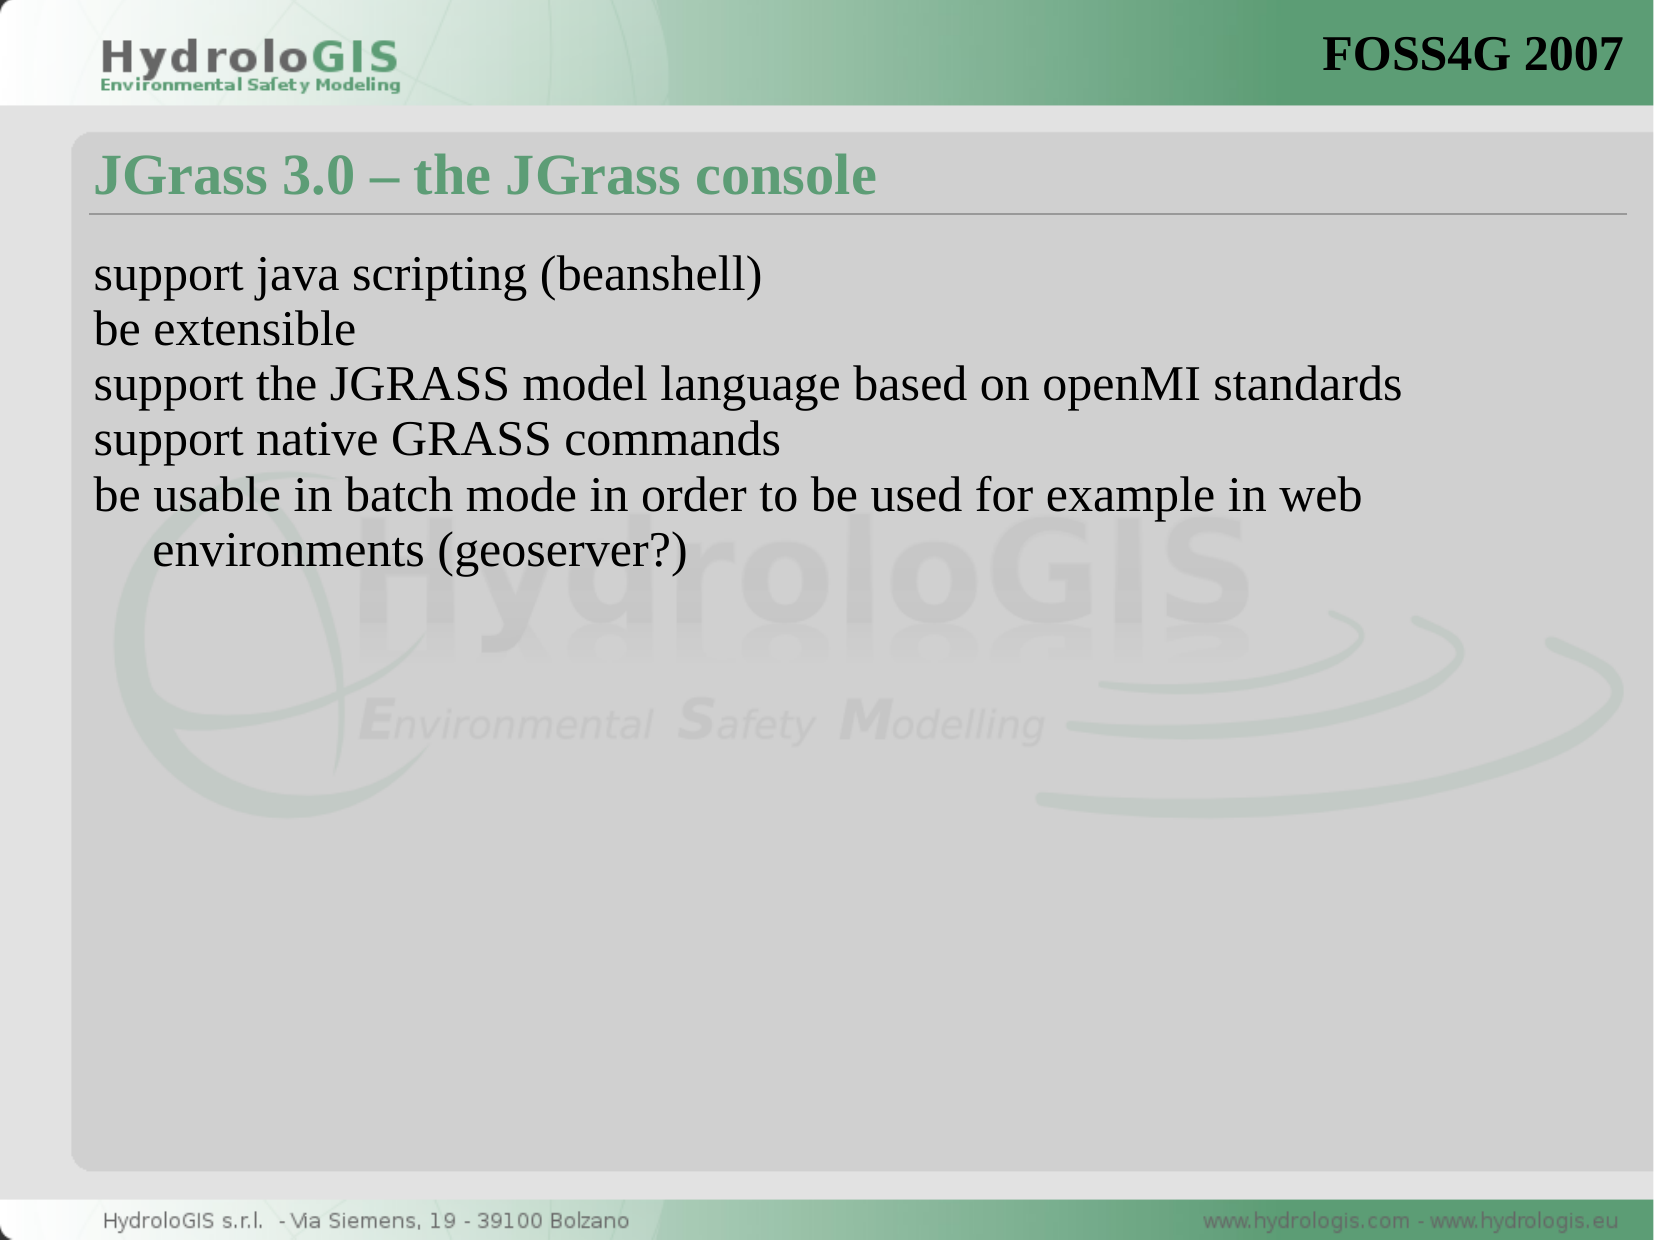

# JGrass 3.0 – the JGrass console
support java scripting (beanshell)
be extensible
support the JGRASS model language based on openMI standards
support native GRASS commands
be usable in batch mode in order to be used for example in web environments (geoserver?)